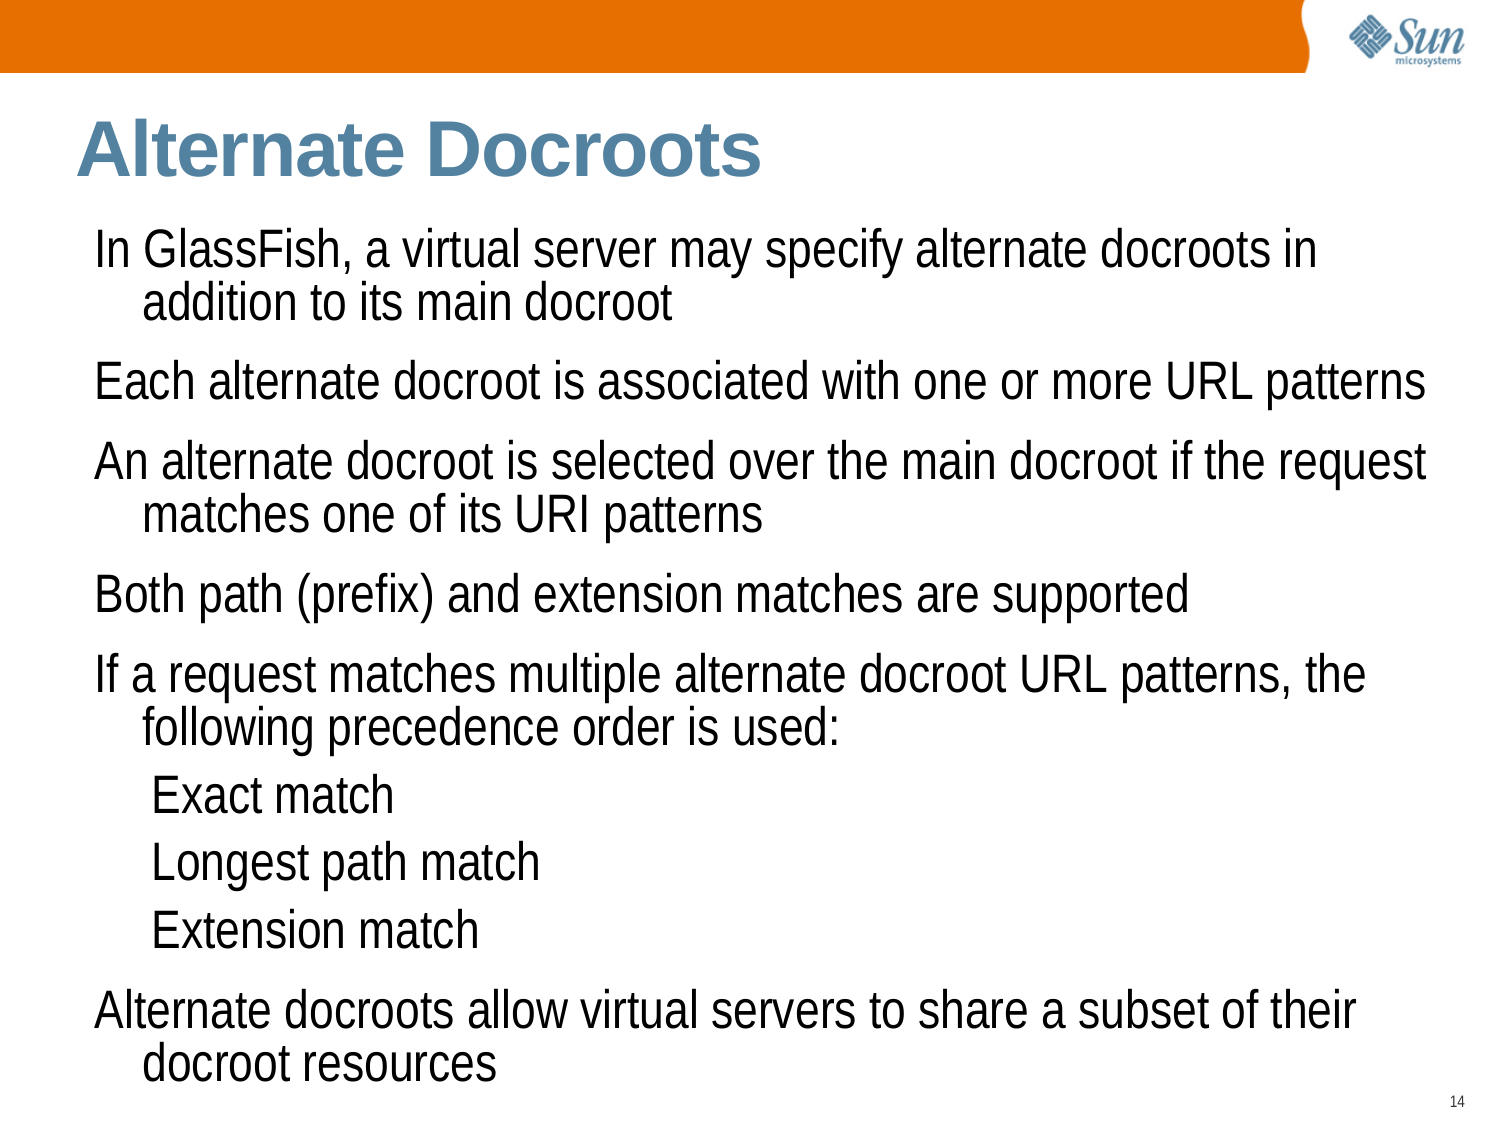

# Alternate Docroots
In GlassFish, a virtual server may specify alternate docroots in addition to its main docroot
Each alternate docroot is associated with one or more URL patterns
An alternate docroot is selected over the main docroot if the request matches one of its URI patterns
Both path (prefix) and extension matches are supported
If a request matches multiple alternate docroot URL patterns, the following precedence order is used:
Exact match
Longest path match
Extension match
Alternate docroots allow virtual servers to share a subset of their docroot resources